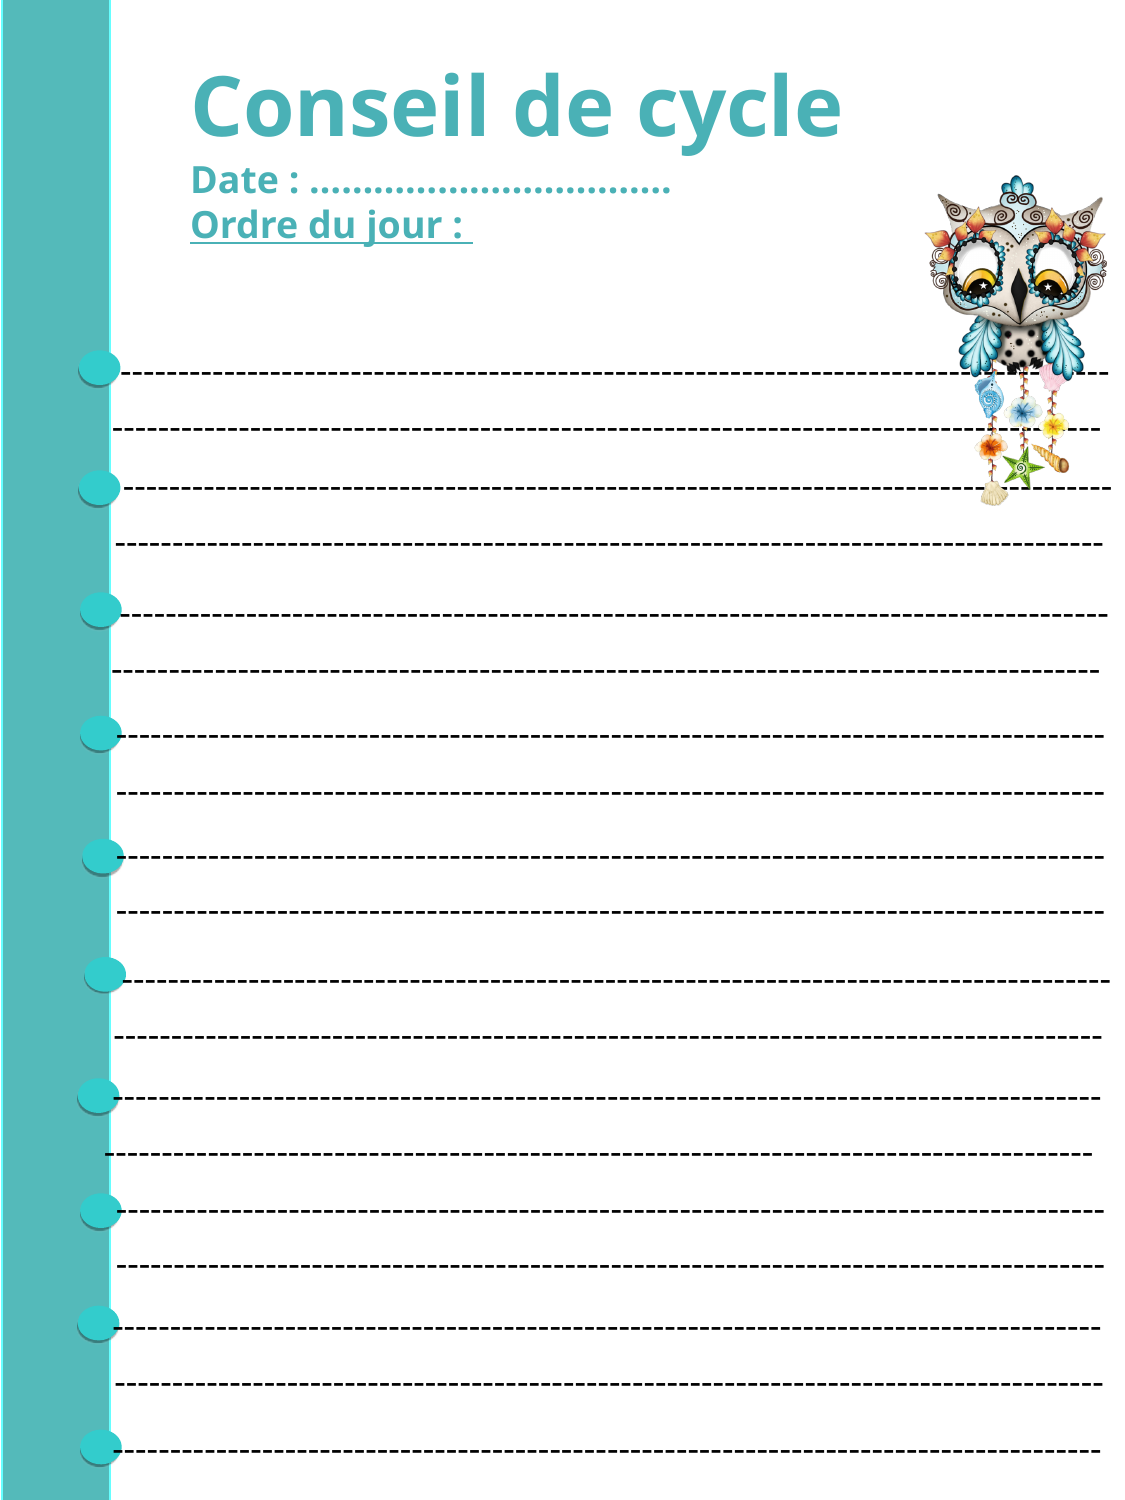

Conseil de cycle
Date : …………………………….
Ordre du jour :
--------------------------------------------------------------------------------------
--------------------------------------------------------------------------------------
--------------------------------------------------------------------------------------
--------------------------------------------------------------------------------------
--------------------------------------------------------------------------------------
--------------------------------------------------------------------------------------
--------------------------------------------------------------------------------------
--------------------------------------------------------------------------------------
--------------------------------------------------------------------------------------
--------------------------------------------------------------------------------------
--------------------------------------------------------------------------------------
--------------------------------------------------------------------------------------
--------------------------------------------------------------------------------------
--------------------------------------------------------------------------------------
--------------------------------------------------------------------------------------
--------------------------------------------------------------------------------------
--------------------------------------------------------------------------------------
--------------------------------------------------------------------------------------
--------------------------------------------------------------------------------------